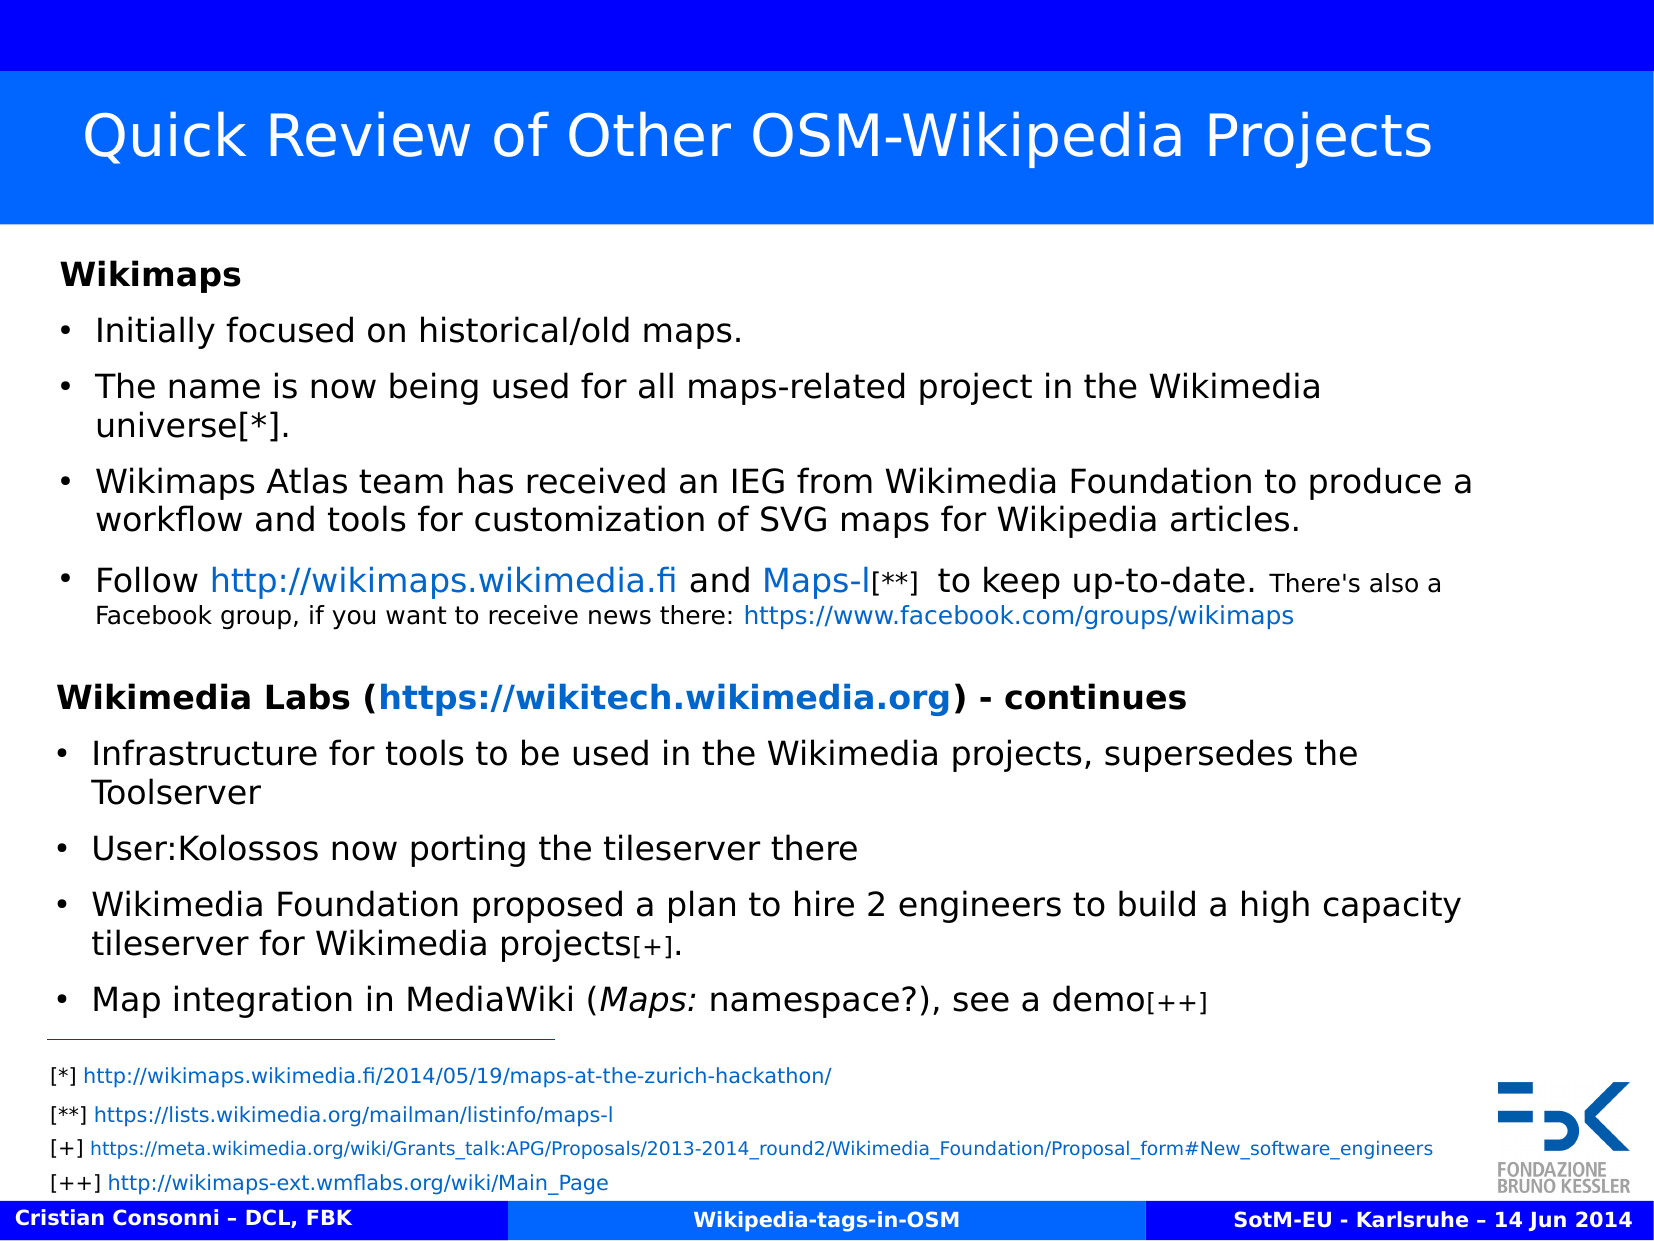

# Quick Review of Other OSM-Wikipedia Projects
Wikimaps
Initially focused on historical/old maps.
The name is now being used for all maps-related project in the Wikimedia universe[*].
Wikimaps Atlas team has received an IEG from Wikimedia Foundation to produce a workflow and tools for customization of SVG maps for Wikipedia articles.
Follow http://wikimaps.wikimedia.fi and Maps-l[**] to keep up-to-date. There's also a Facebook group, if you want to receive news there: https://www.facebook.com/groups/wikimaps
Wikimedia Labs (https://wikitech.wikimedia.org) - continues
Infrastructure for tools to be used in the Wikimedia projects, supersedes the Toolserver
User:Kolossos now porting the tileserver there
Wikimedia Foundation proposed a plan to hire 2 engineers to build a high capacity tileserver for Wikimedia projects[+].
Map integration in MediaWiki (Maps: namespace?), see a demo[++]
[*] http://wikimaps.wikimedia.fi/2014/05/19/maps-at-the-zurich-hackathon/
[**] https://lists.wikimedia.org/mailman/listinfo/maps-l
[+] https://meta.wikimedia.org/wiki/Grants_talk:APG/Proposals/2013-2014_round2/Wikimedia_Foundation/Proposal_form#New_software_engineers
[++] http://wikimaps-ext.wmflabs.org/wiki/Main_Page